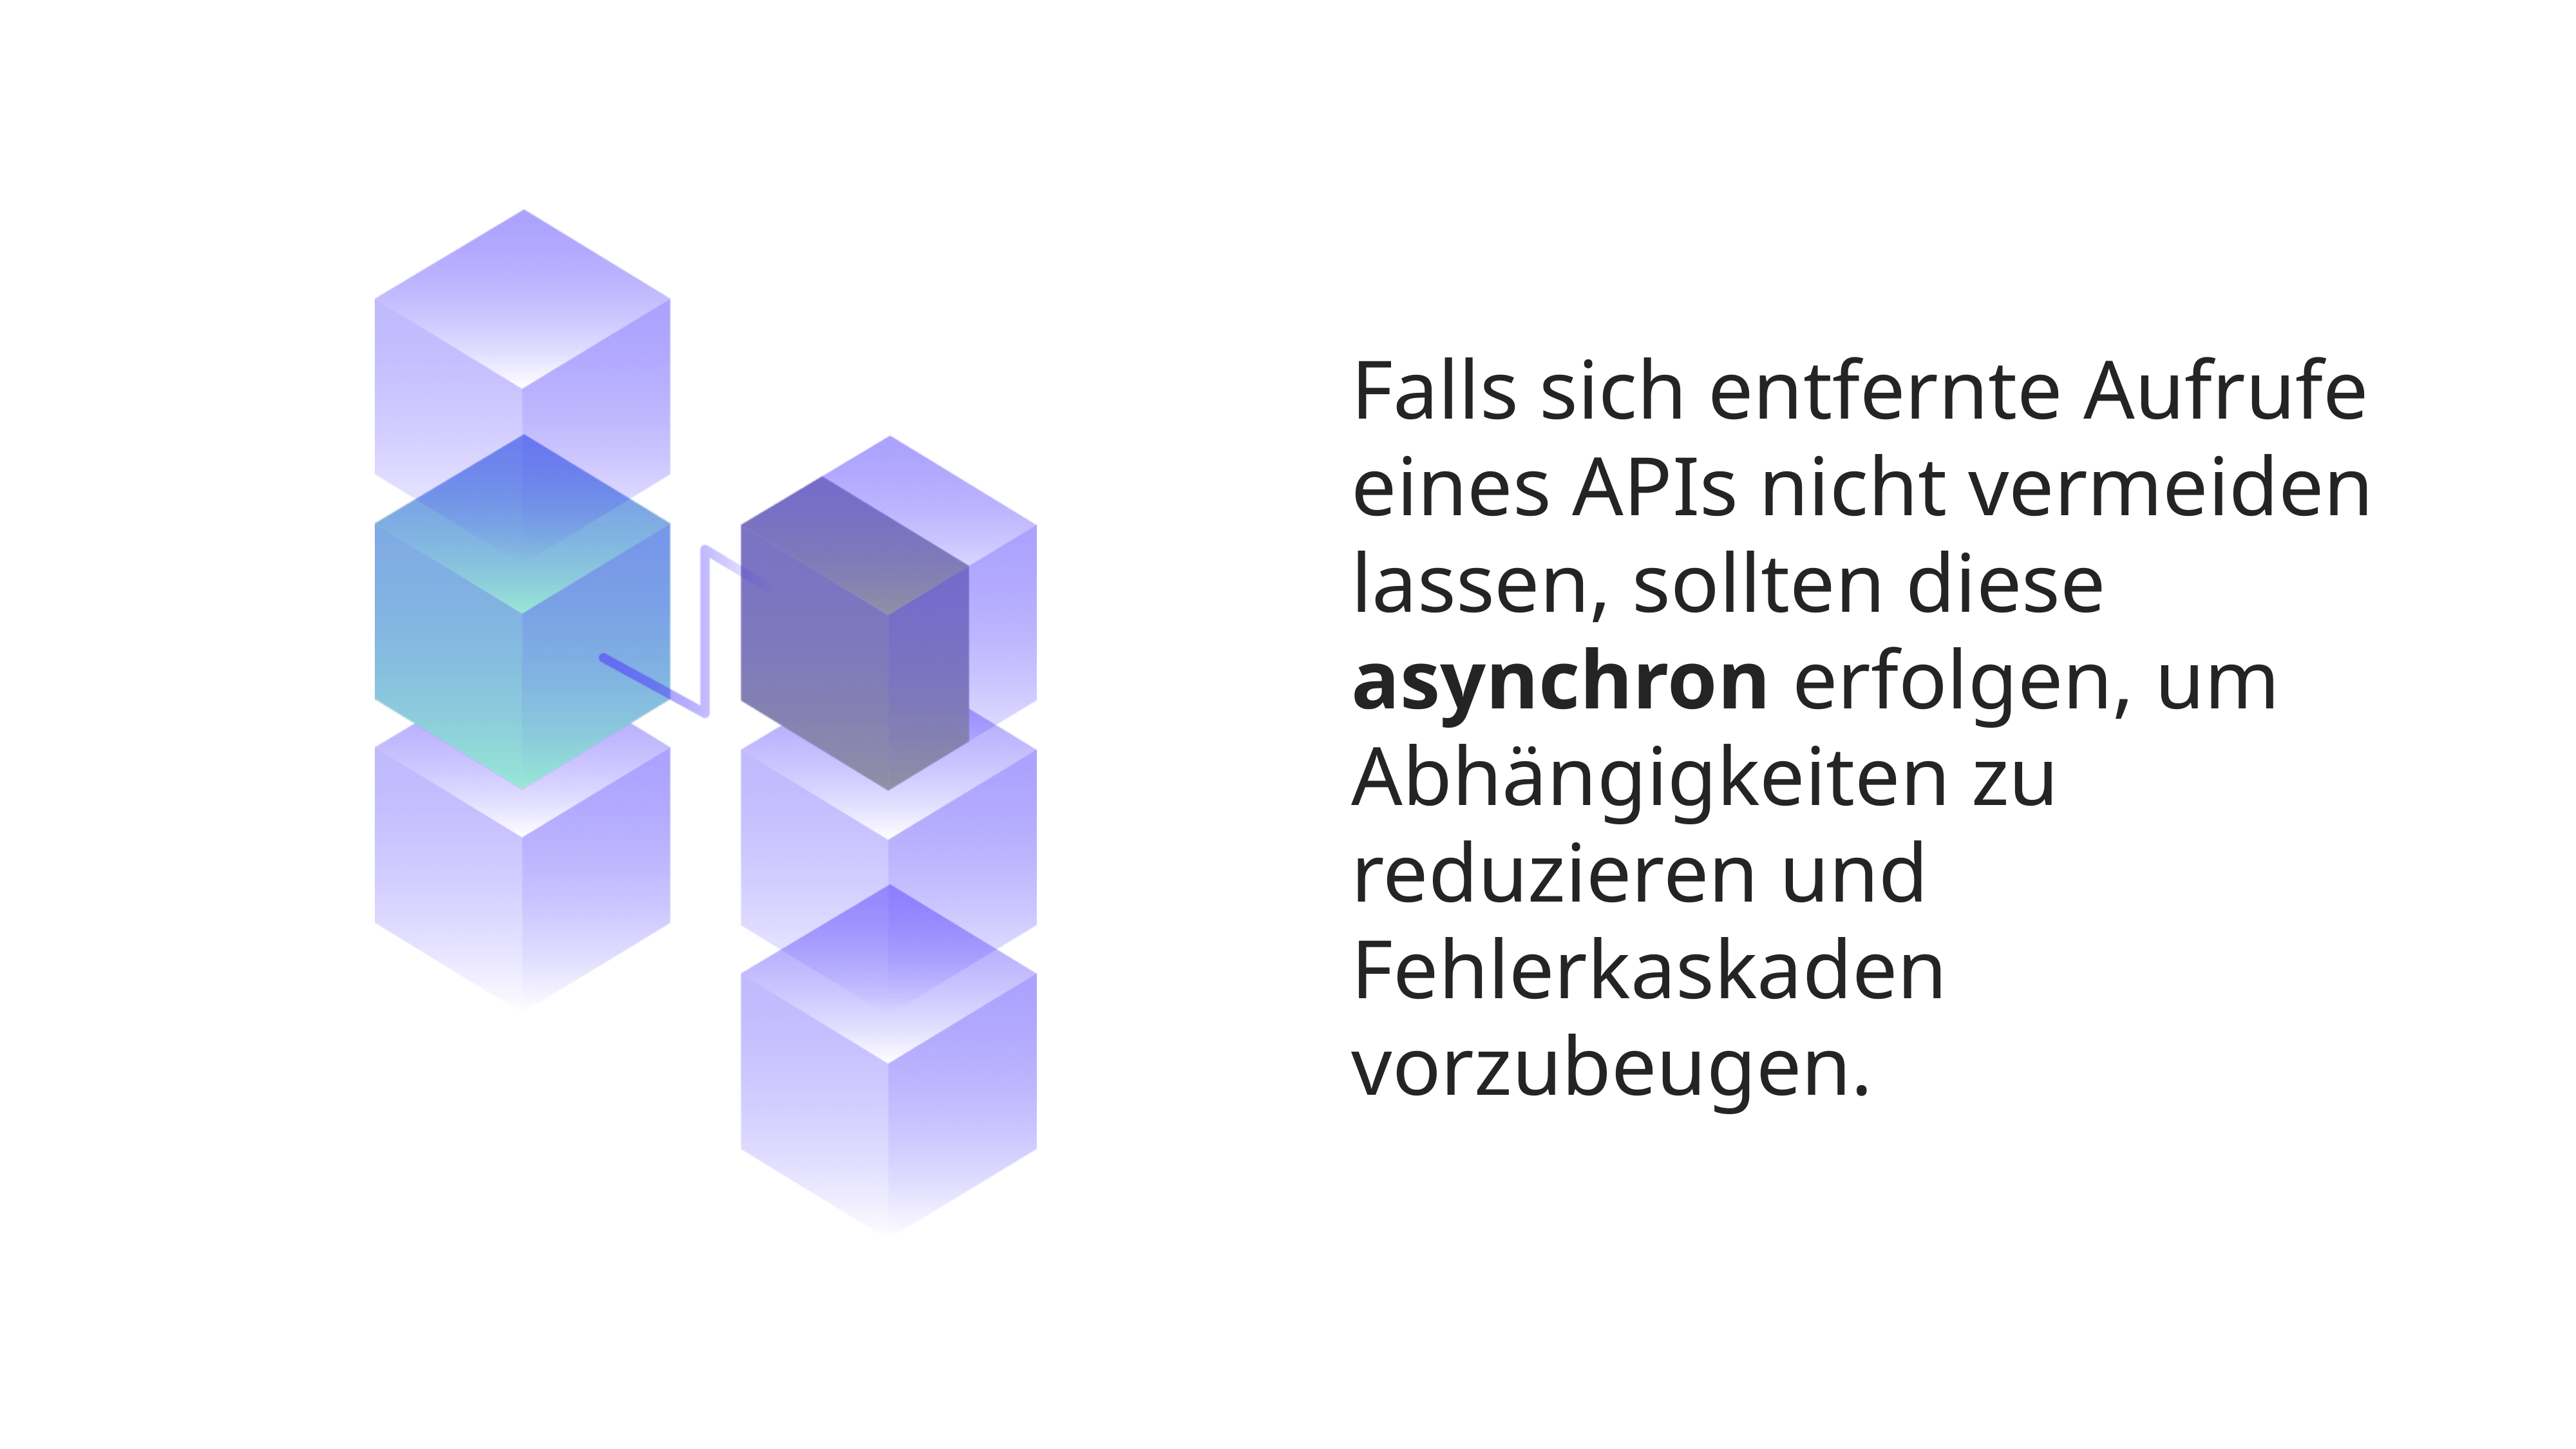

# Falls sich entfernte Aufrufe eines APIs nicht vermeiden lassen, sollten diese asynchron erfolgen, um Abhängigkeiten zu reduzieren und Fehlerkaskaden vorzubeugen.